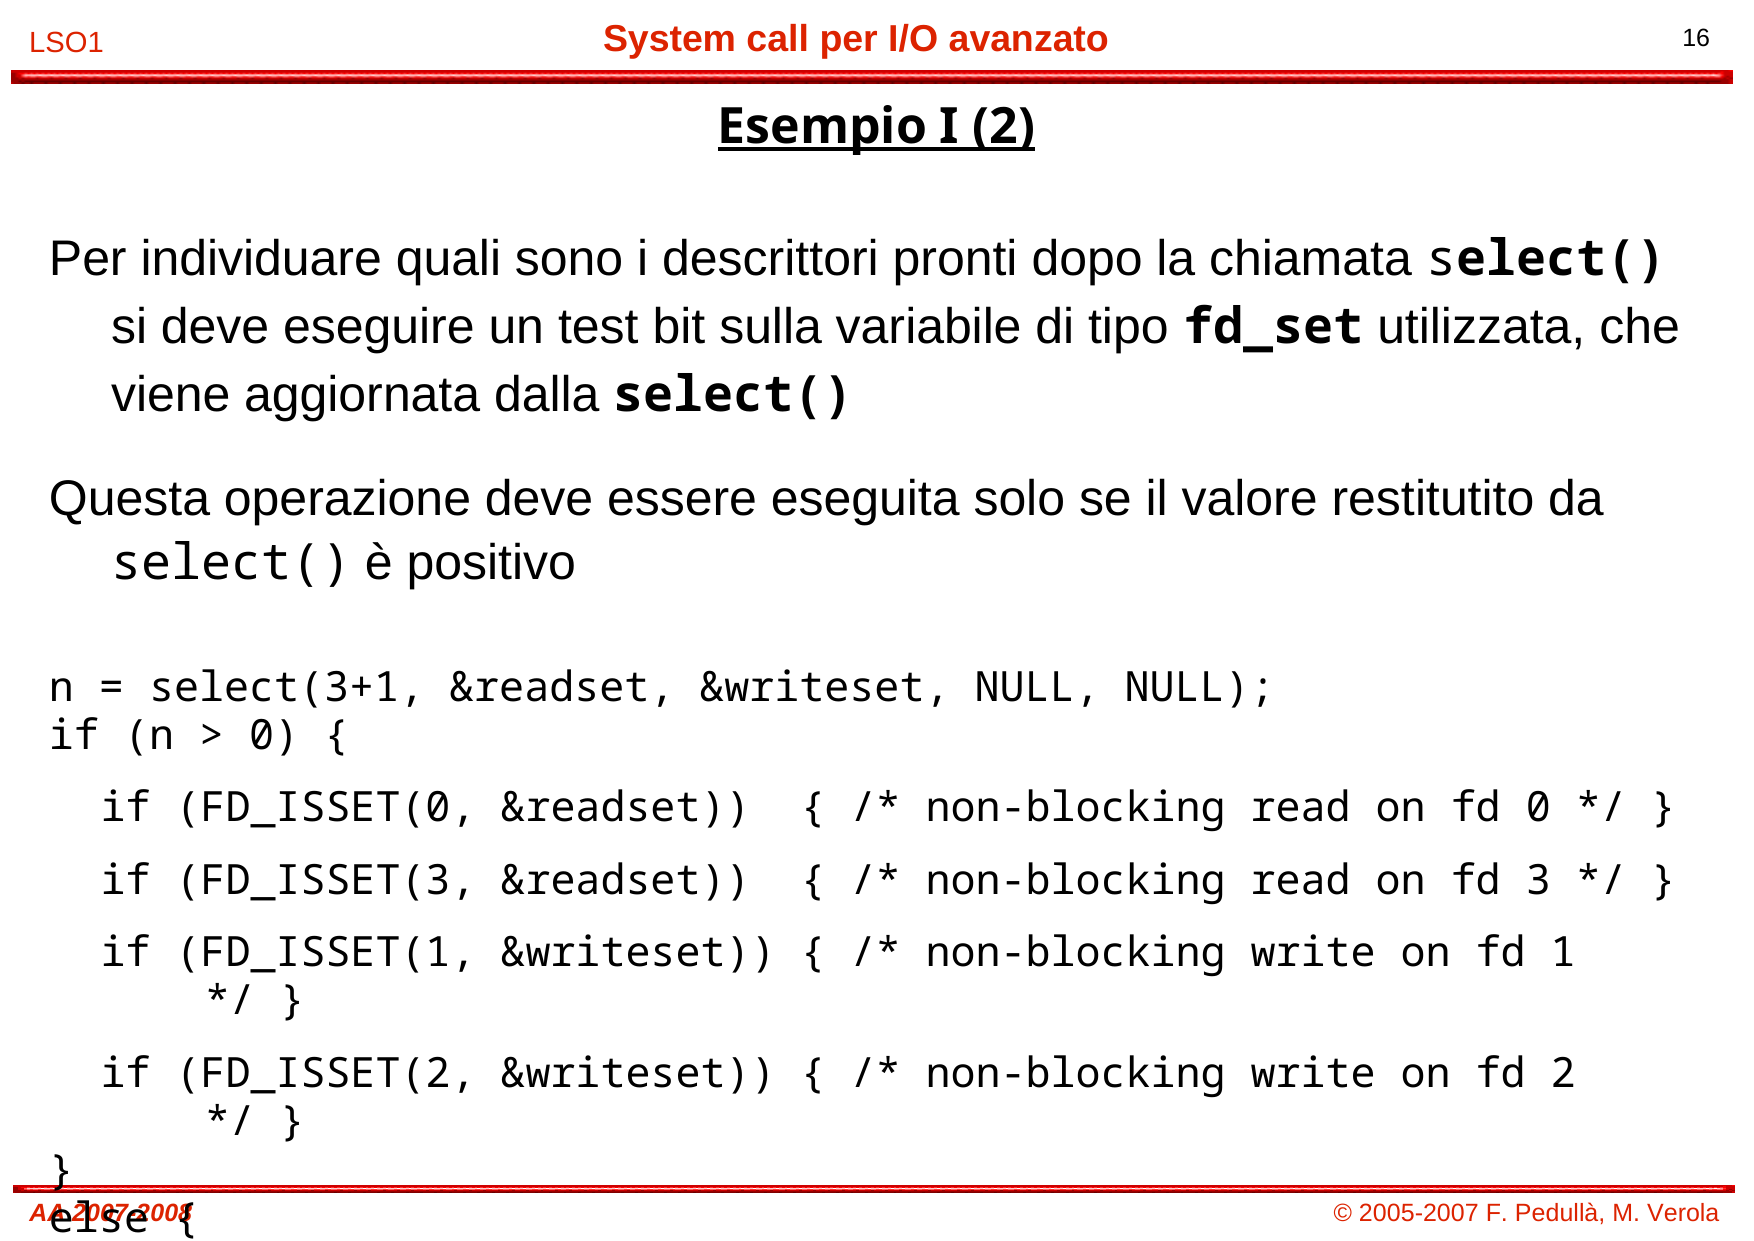

# Esempio I (2)
Per individuare quali sono i descrittori pronti dopo la chiamata select() si deve eseguire un test bit sulla variabile di tipo fd_set utilizzata, che viene aggiornata dalla select()
Questa operazione deve essere eseguita solo se il valore restitutito da select() è positivo
n = select(3+1, &readset, &writeset, NULL, NULL);
if (n > 0) {
if (FD_ISSET(0, &readset)) { /* non-blocking read on fd 0 */ }
if (FD_ISSET(3, &readset)) { /* non-blocking read on fd 3 */ }
if (FD_ISSET(1, &writeset)) { /* non-blocking write on fd 1 */ }
if (FD_ISSET(2, &writeset)) { /* non-blocking write on fd 2 */ }
}
else {
 /* error */
}